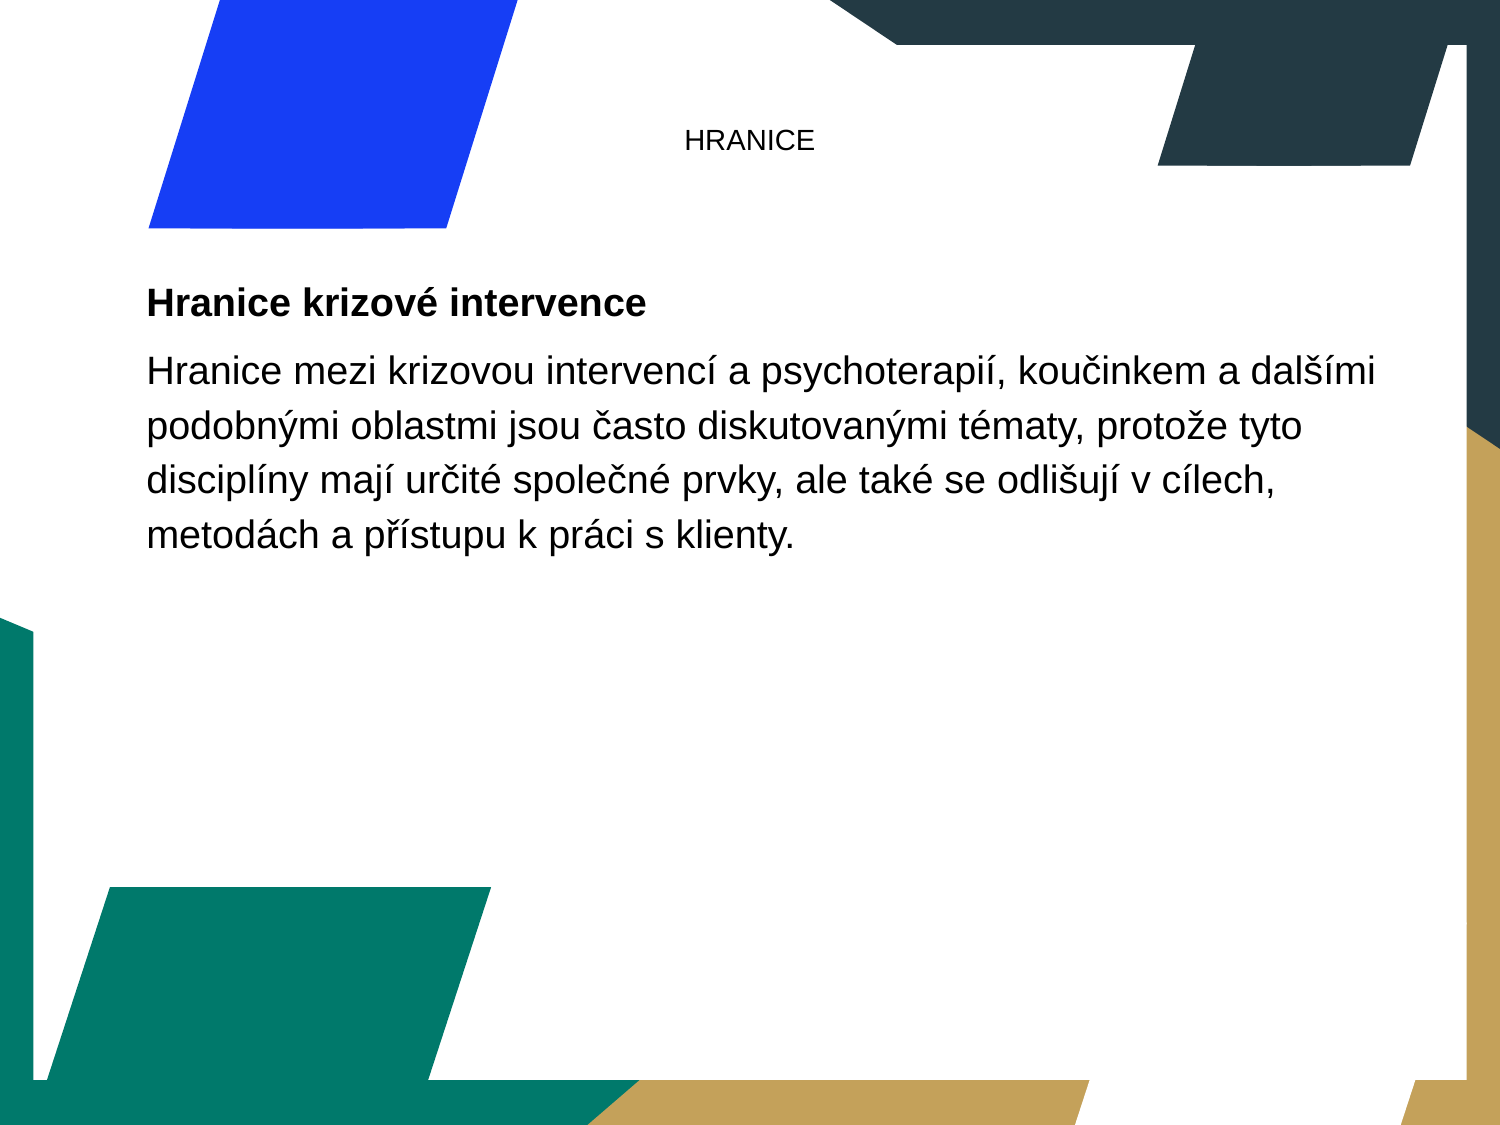

# HRANICE
Hranice krizové intervence
Hranice mezi krizovou intervencí a psychoterapií, koučinkem a dalšími podobnými oblastmi jsou často diskutovanými tématy, protože tyto disciplíny mají určité společné prvky, ale také se odlišují v cílech, metodách a přístupu k práci s klienty.